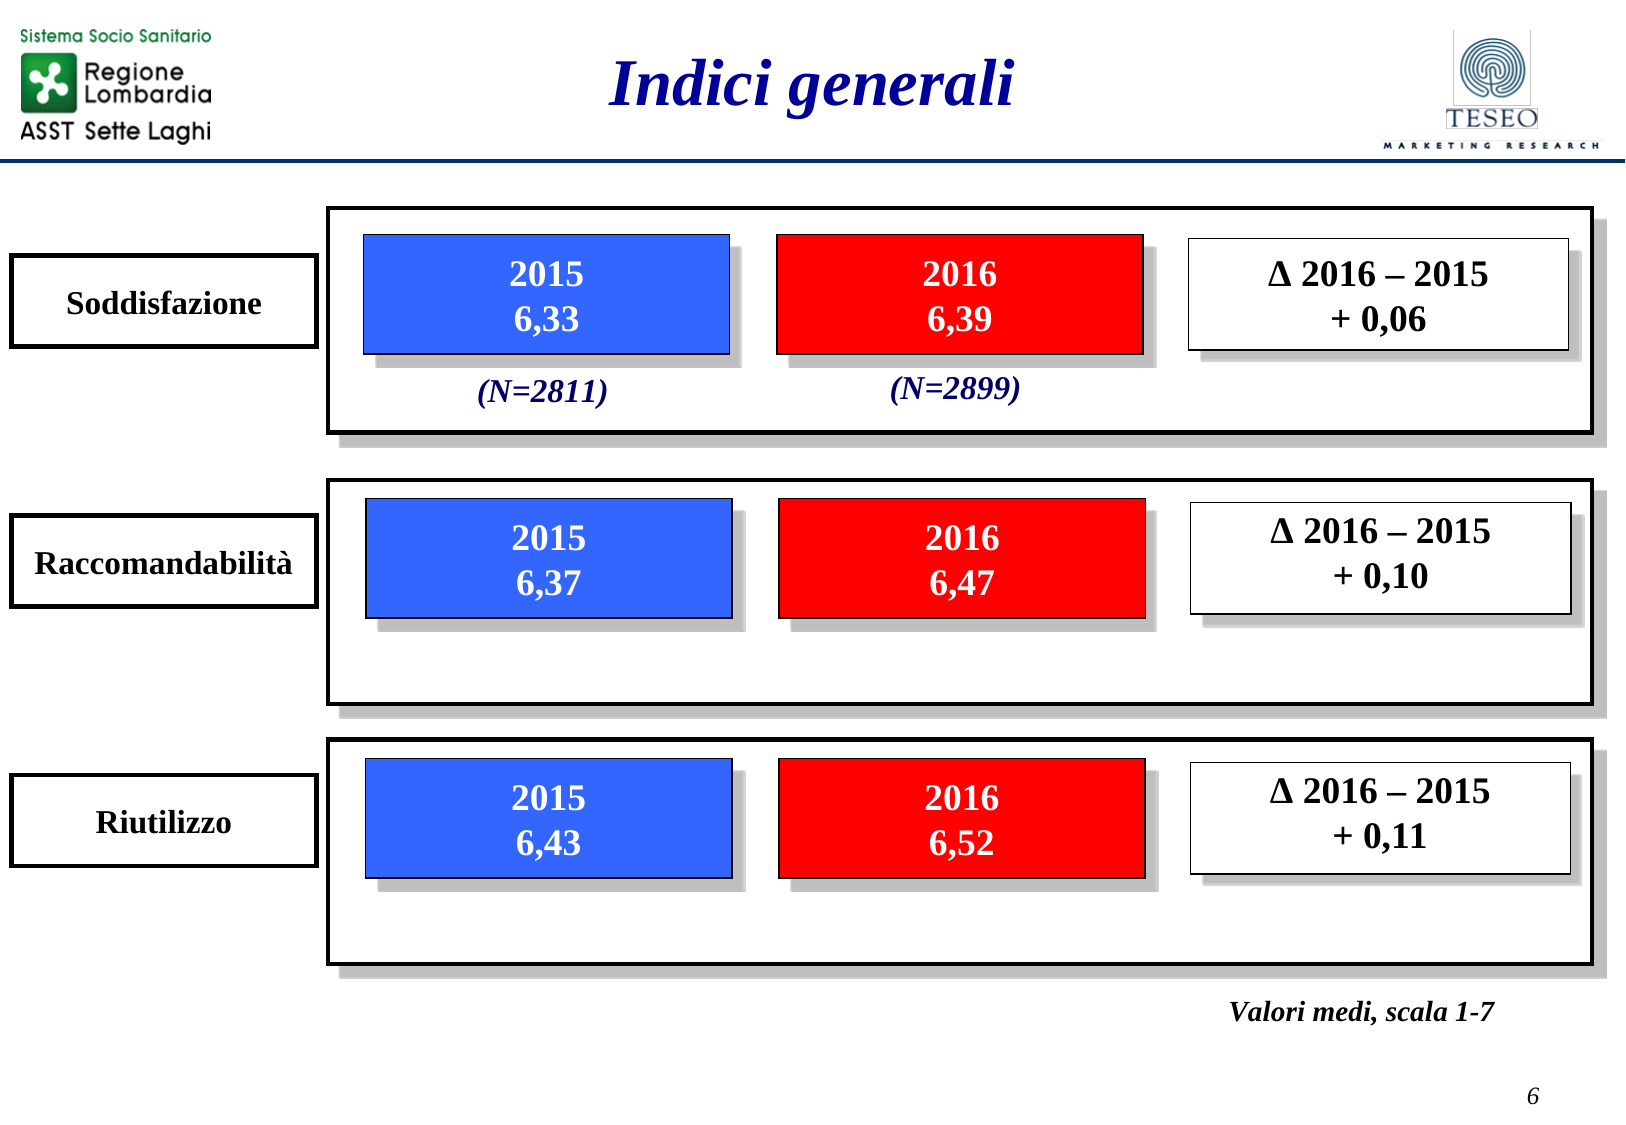

Indici generali
2015
6,33
2016
6,39
Δ 2016 – 2015
+ 0,06
Soddisfazione
(N=2899)
(N=2811)
2015
6,37
2016
6,47
Δ 2016 – 2015
+ 0,10
Raccomandabilità
2015
6,43
2016
6,52
Δ 2016 – 2015
+ 0,11
Riutilizzo
Valori medi, scala 1-7